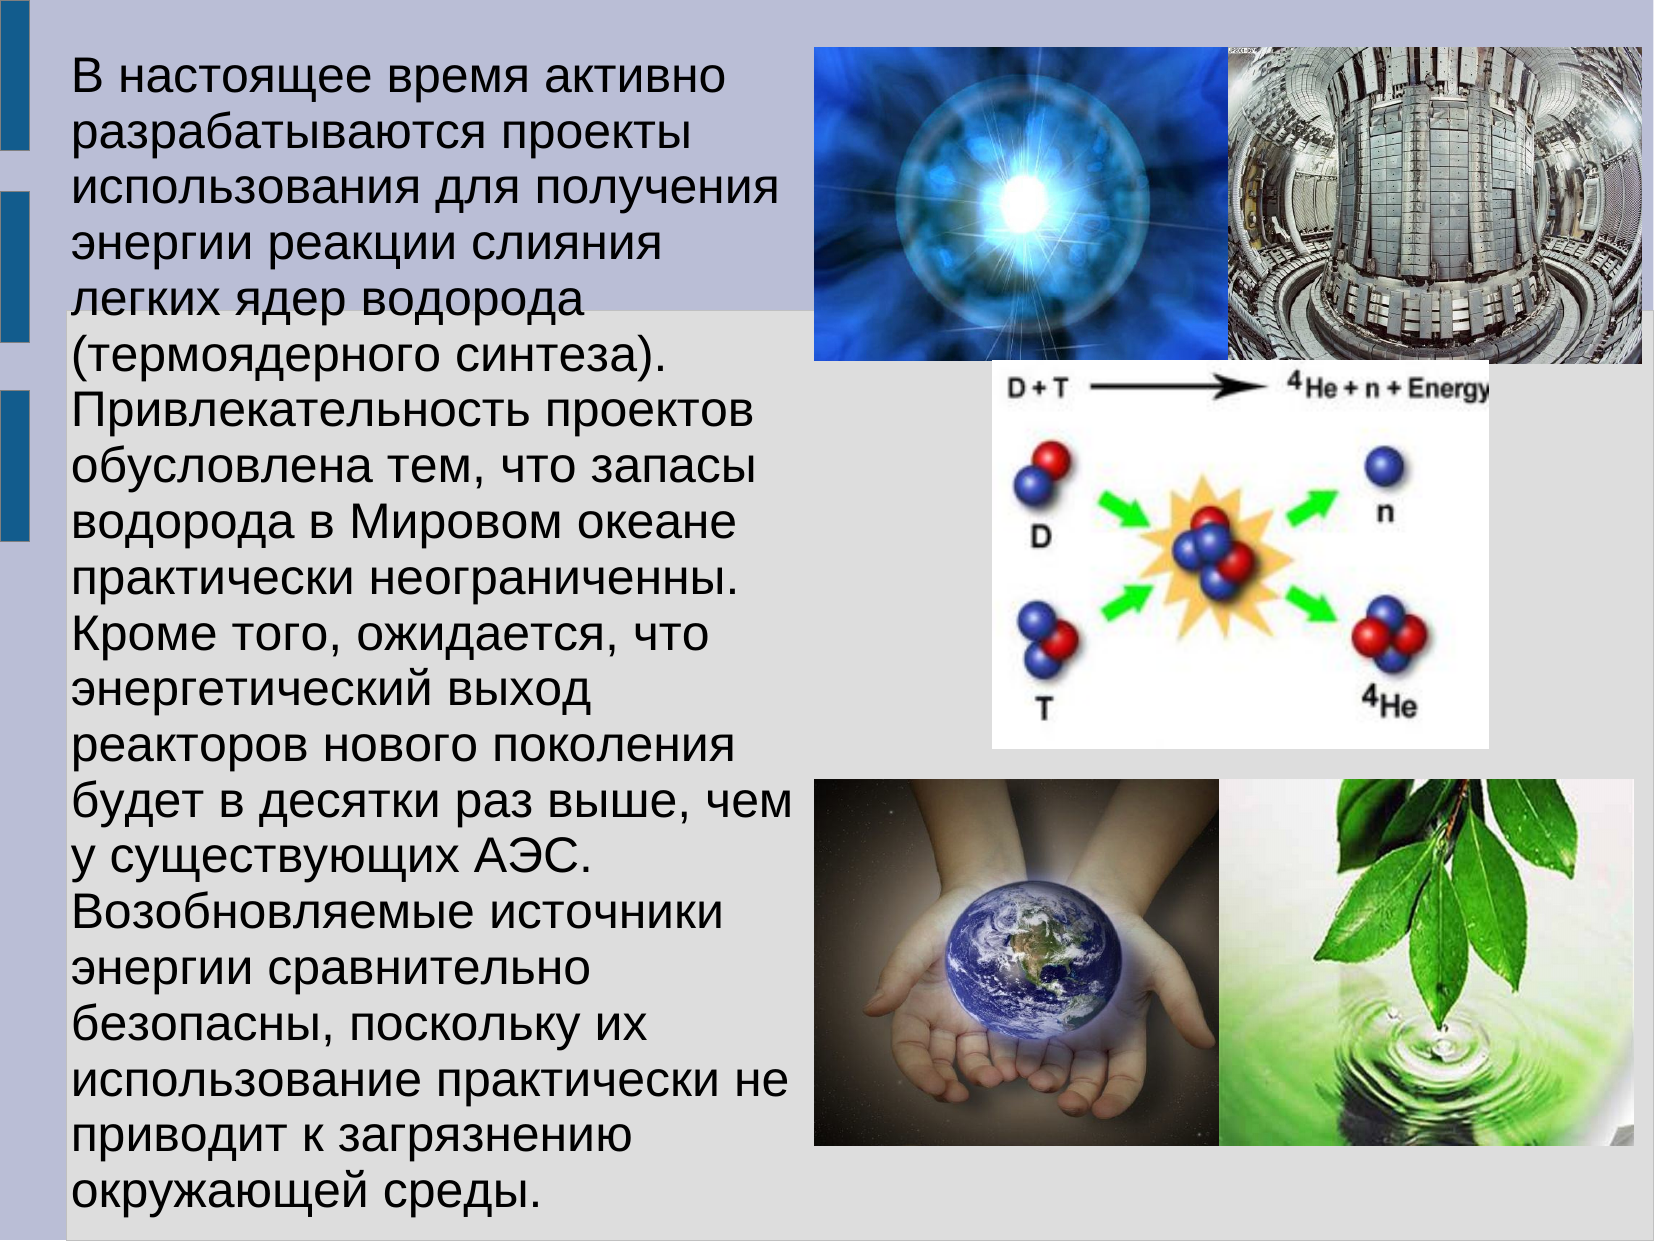

# В настоящее время активно разрабатываются проекты использования для получения энергии реакции слияния легких ядер водорода (термоядерного синтеза). Привлекательность проектов обусловлена тем, что запасы водорода в Мировом океане практически неограниченны. Кроме того, ожидается, что энергетический выход реакторов нового поколения будет в десятки раз выше, чем у существующих АЭС.
Возобновляемые источники энергии сравнительно безопасны, поскольку их использование практически не приводит к загрязнению окружающей среды.